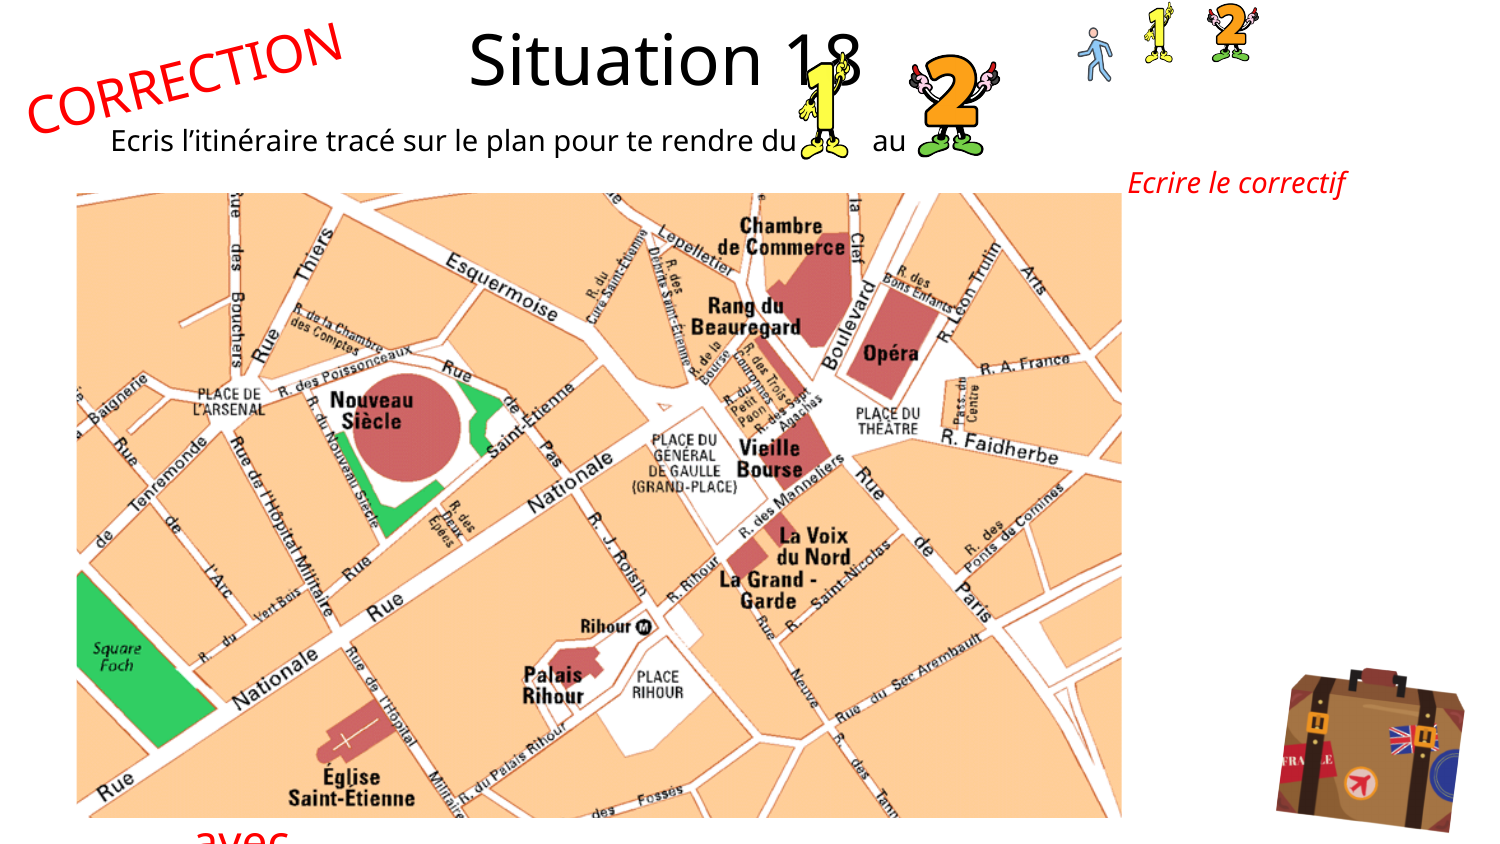

Situation 18
CORRECTION
 Ecris l’itinéraire tracé sur le plan pour te rendre du au
Ecrire le correctif
sélectionner votre pln de la slide précédente à l’aide d’un glisser de souris, pour avoir l’itinéraire et les numéros avec. Copier/coller ici.